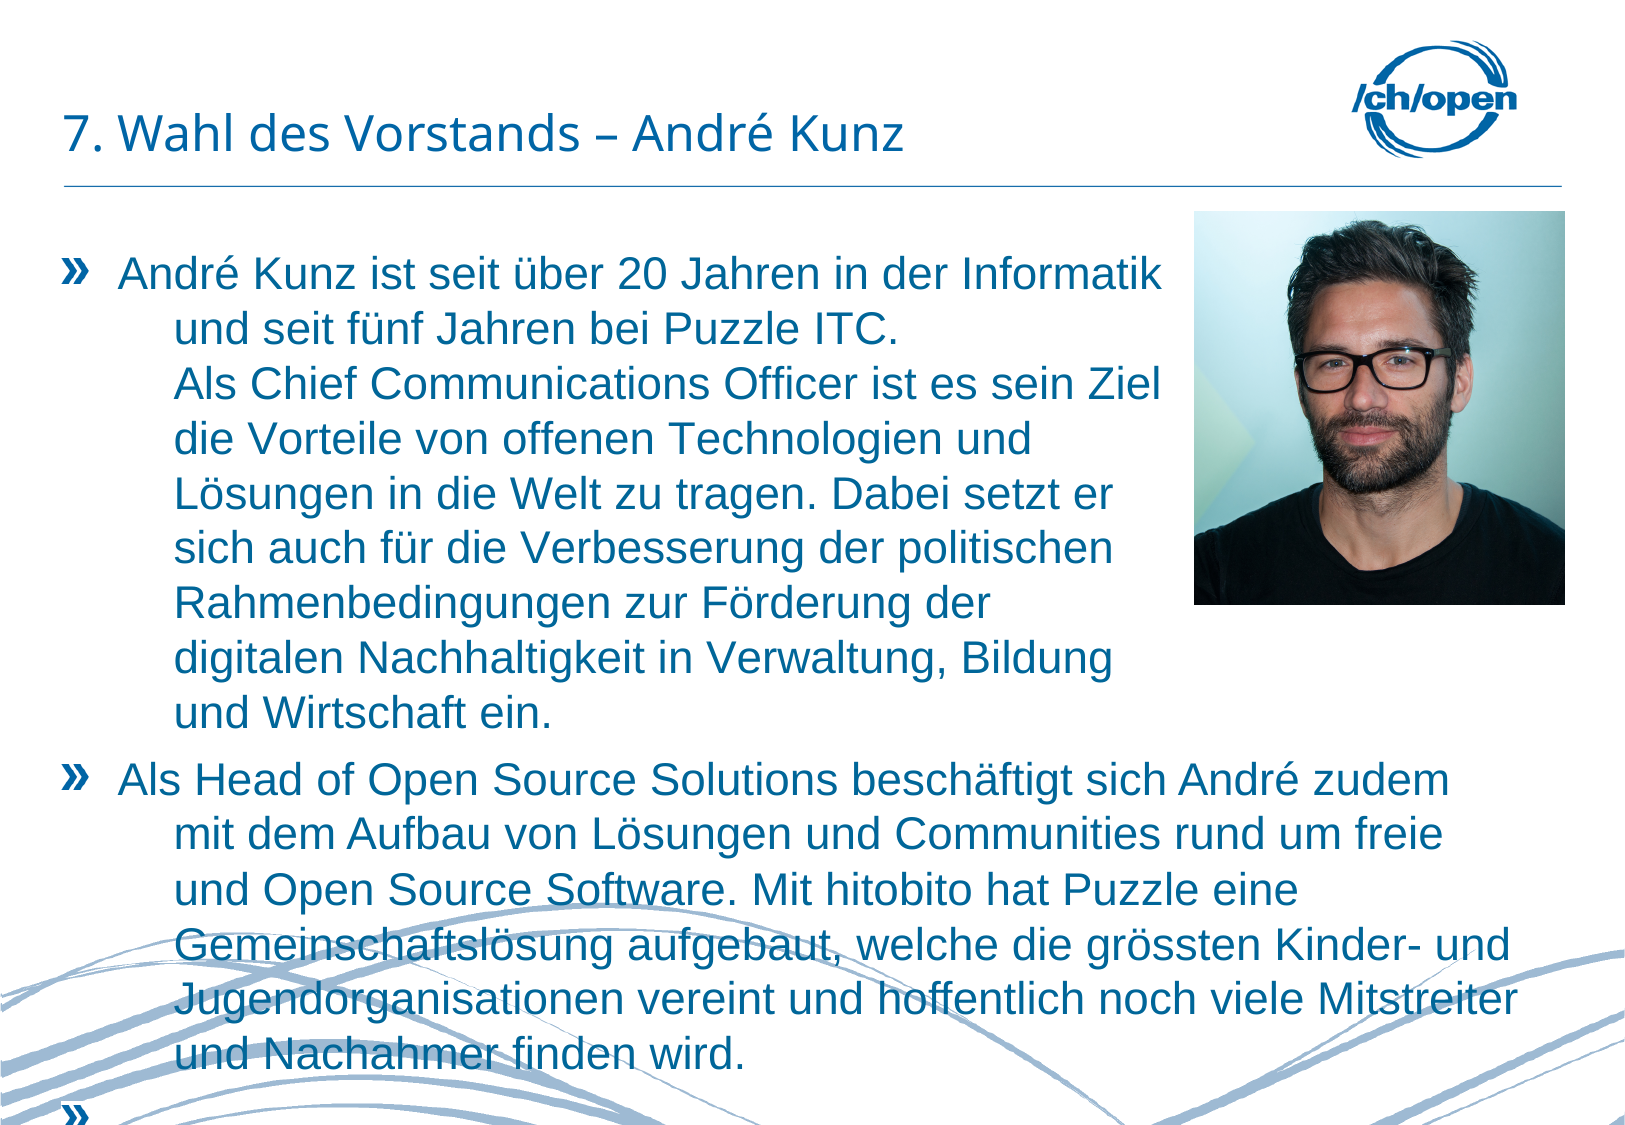

# 7. Wahl des Vorstands – André Kunz
André Kunz ist seit über 20 Jahren in der Informatik
und seit fünf Jahren bei Puzzle ITC.
Als Chief Communications Officer ist es sein Ziel
die Vorteile von offenen Technologien und
Lösungen in die Welt zu tragen. Dabei setzt er
sich auch für die Verbesserung der politischen Rahmenbedingungen zur Förderung der
digitalen Nachhaltigkeit in Verwaltung, Bildung
und Wirtschaft ein.
Als Head of Open Source Solutions beschäftigt sich André zudem mit dem Aufbau von Lösungen und Communities rund um freie und Open Source Software. Mit hitobito hat Puzzle eine Gemeinschaftslösung aufgebaut, welche die grössten Kinder- und Jugendorganisationen vereint und hoffentlich noch viele Mitstreiter und Nachahmer finden wird.